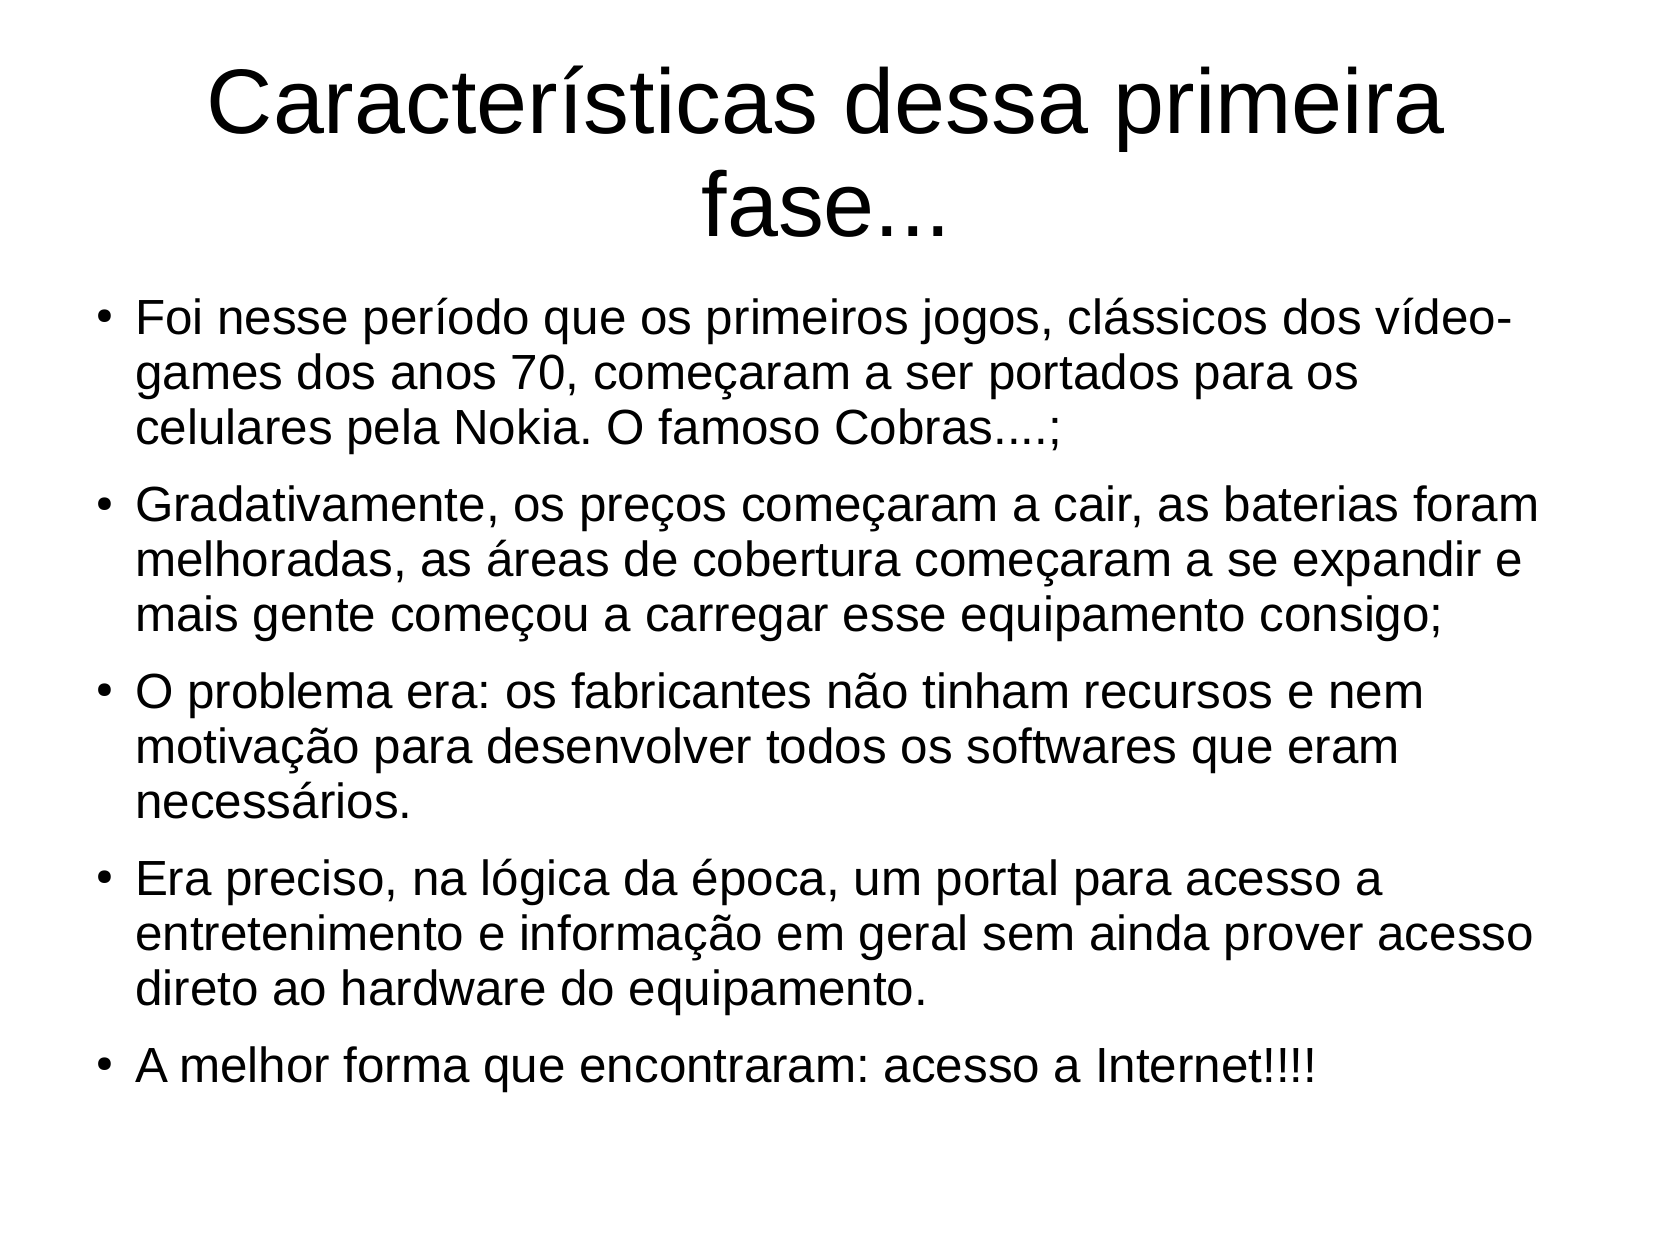

# Características dessa primeira fase...
Foi nesse período que os primeiros jogos, clássicos dos vídeo-games dos anos 70, começaram a ser portados para os celulares pela Nokia. O famoso Cobras....;
Gradativamente, os preços começaram a cair, as baterias foram melhoradas, as áreas de cobertura começaram a se expandir e mais gente começou a carregar esse equipamento consigo;
O problema era: os fabricantes não tinham recursos e nem motivação para desenvolver todos os softwares que eram necessários.
Era preciso, na lógica da época, um portal para acesso a entretenimento e informação em geral sem ainda prover acesso direto ao hardware do equipamento.
A melhor forma que encontraram: acesso a Internet!!!!